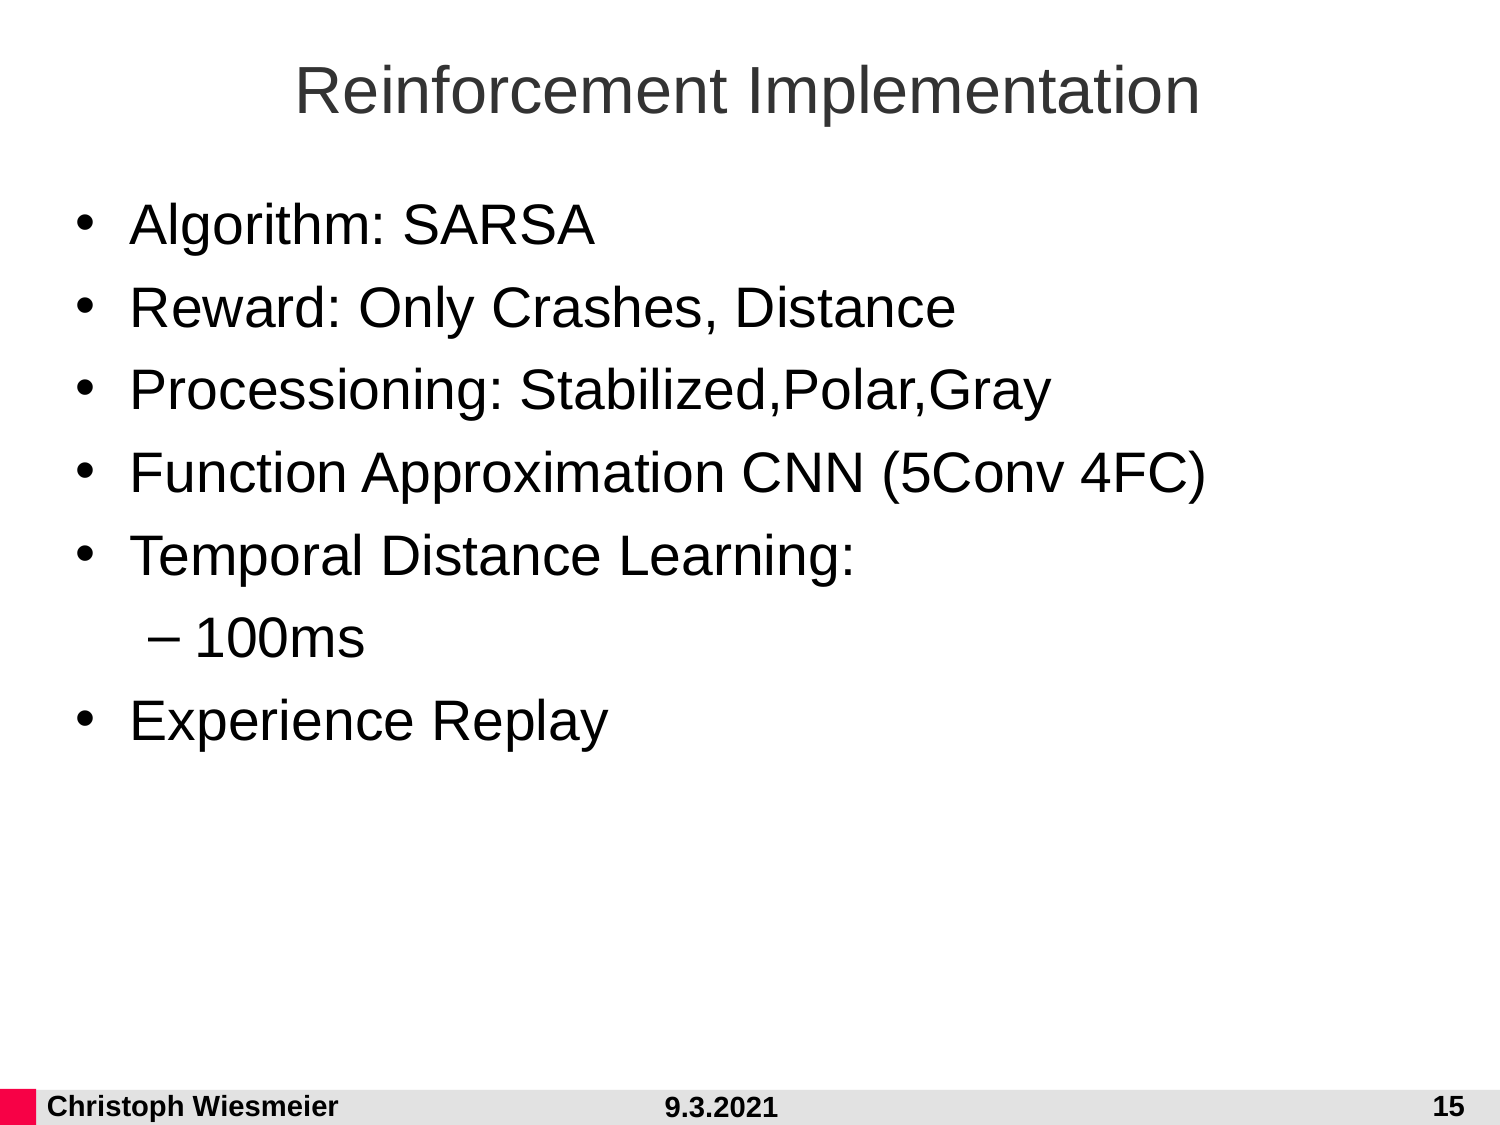

Reinforcement Implementation
# Algorithm: SARSA
Reward: Only Crashes, Distance
Processioning: Stabilized,Polar,Gray
Function Approximation CNN (5Conv 4FC)
Temporal Distance Learning:
100ms
Experience Replay